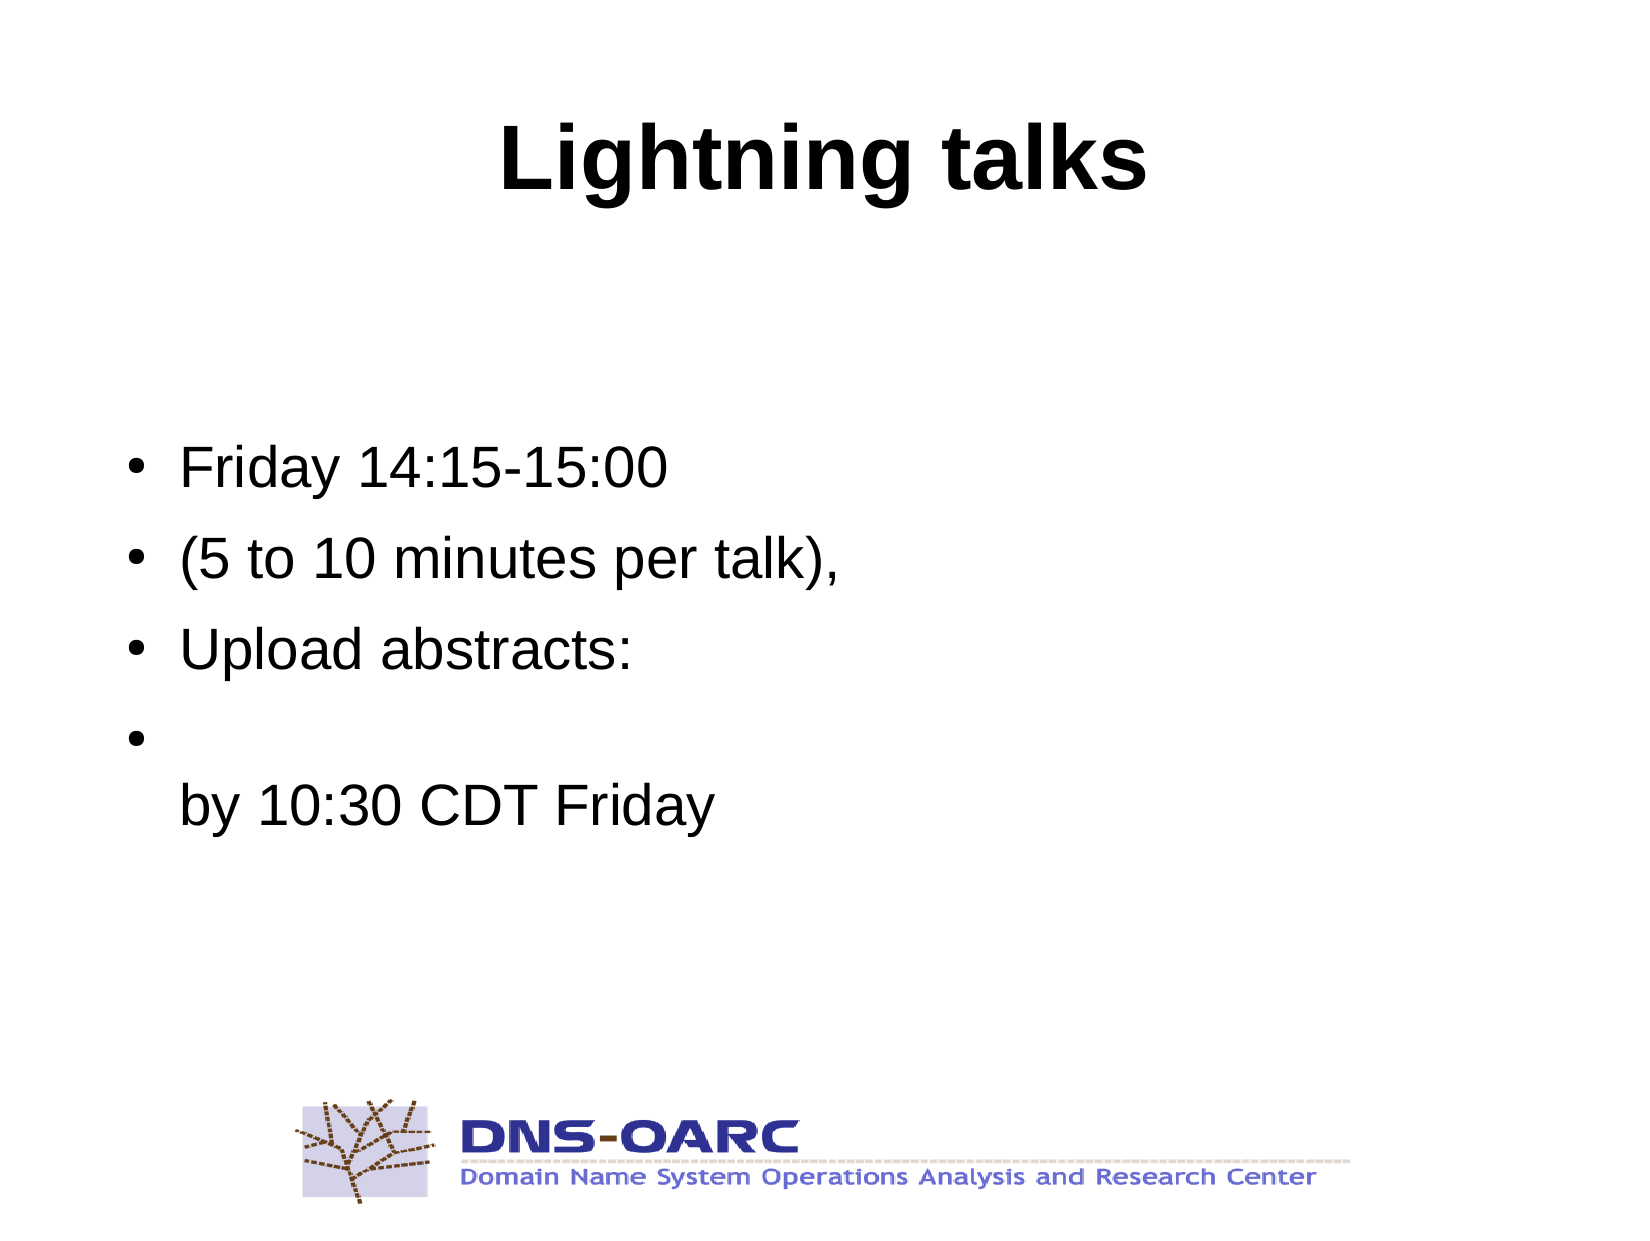

# Lightning talks
Friday 14:15-15:00
(5 to 10 minutes per talk),
Upload abstracts:
by 10:30 CDT Friday